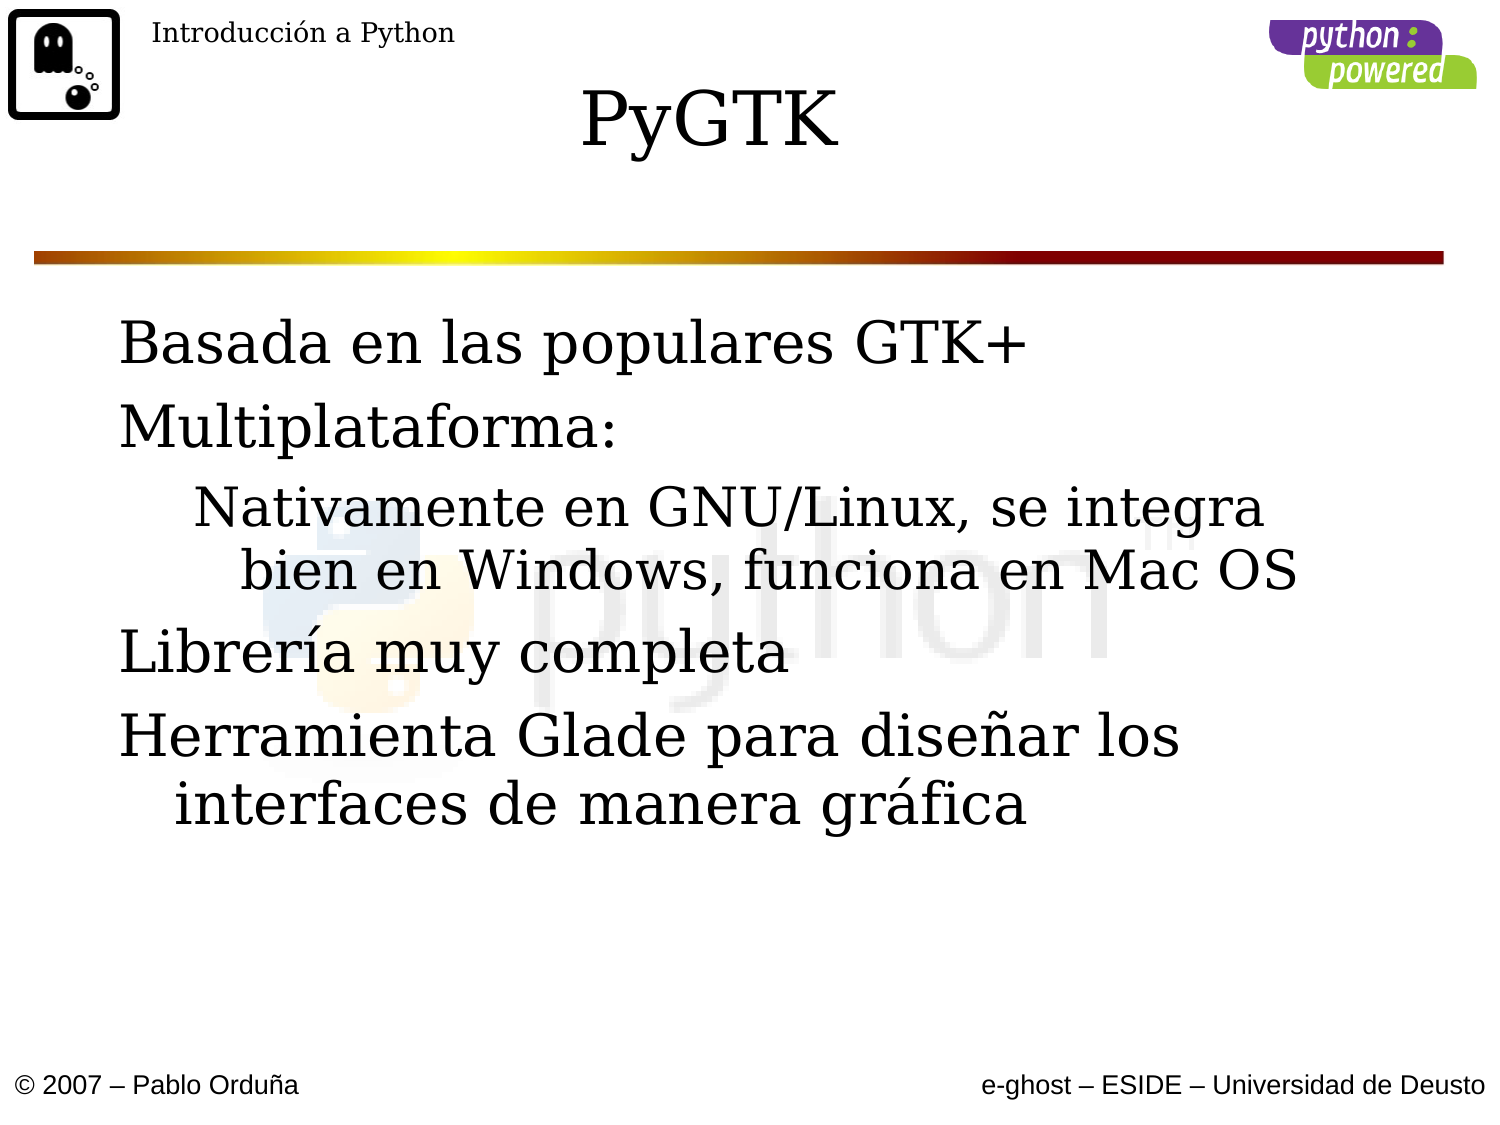

# PyGTK
Basada en las populares GTK+
Multiplataforma:
Nativamente en GNU/Linux, se integra bien en Windows, funciona en Mac OS
Librería muy completa
Herramienta Glade para diseñar los interfaces de manera gráfica